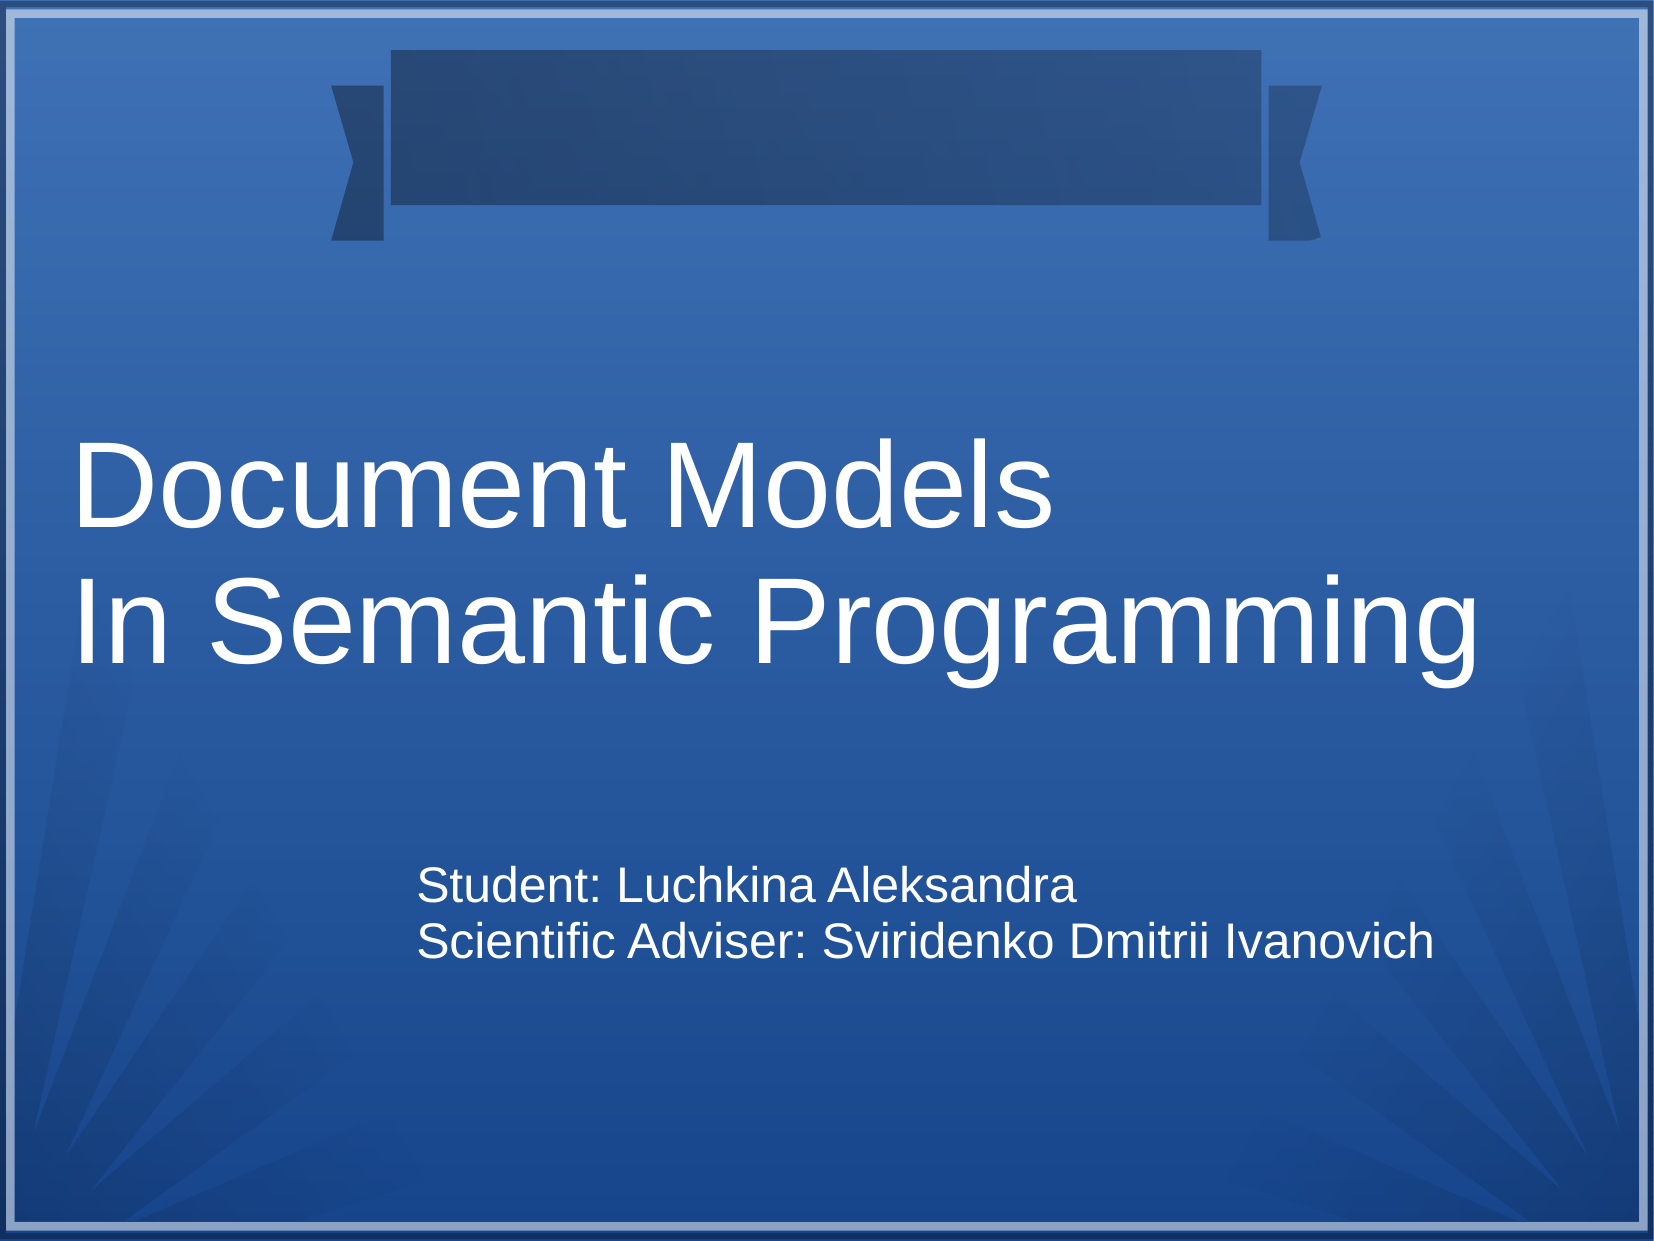

# Document Models In Semantic Programming
Student: Luchkina Aleksandra
Scientific Adviser: Sviridenko Dmitrii Ivanovich